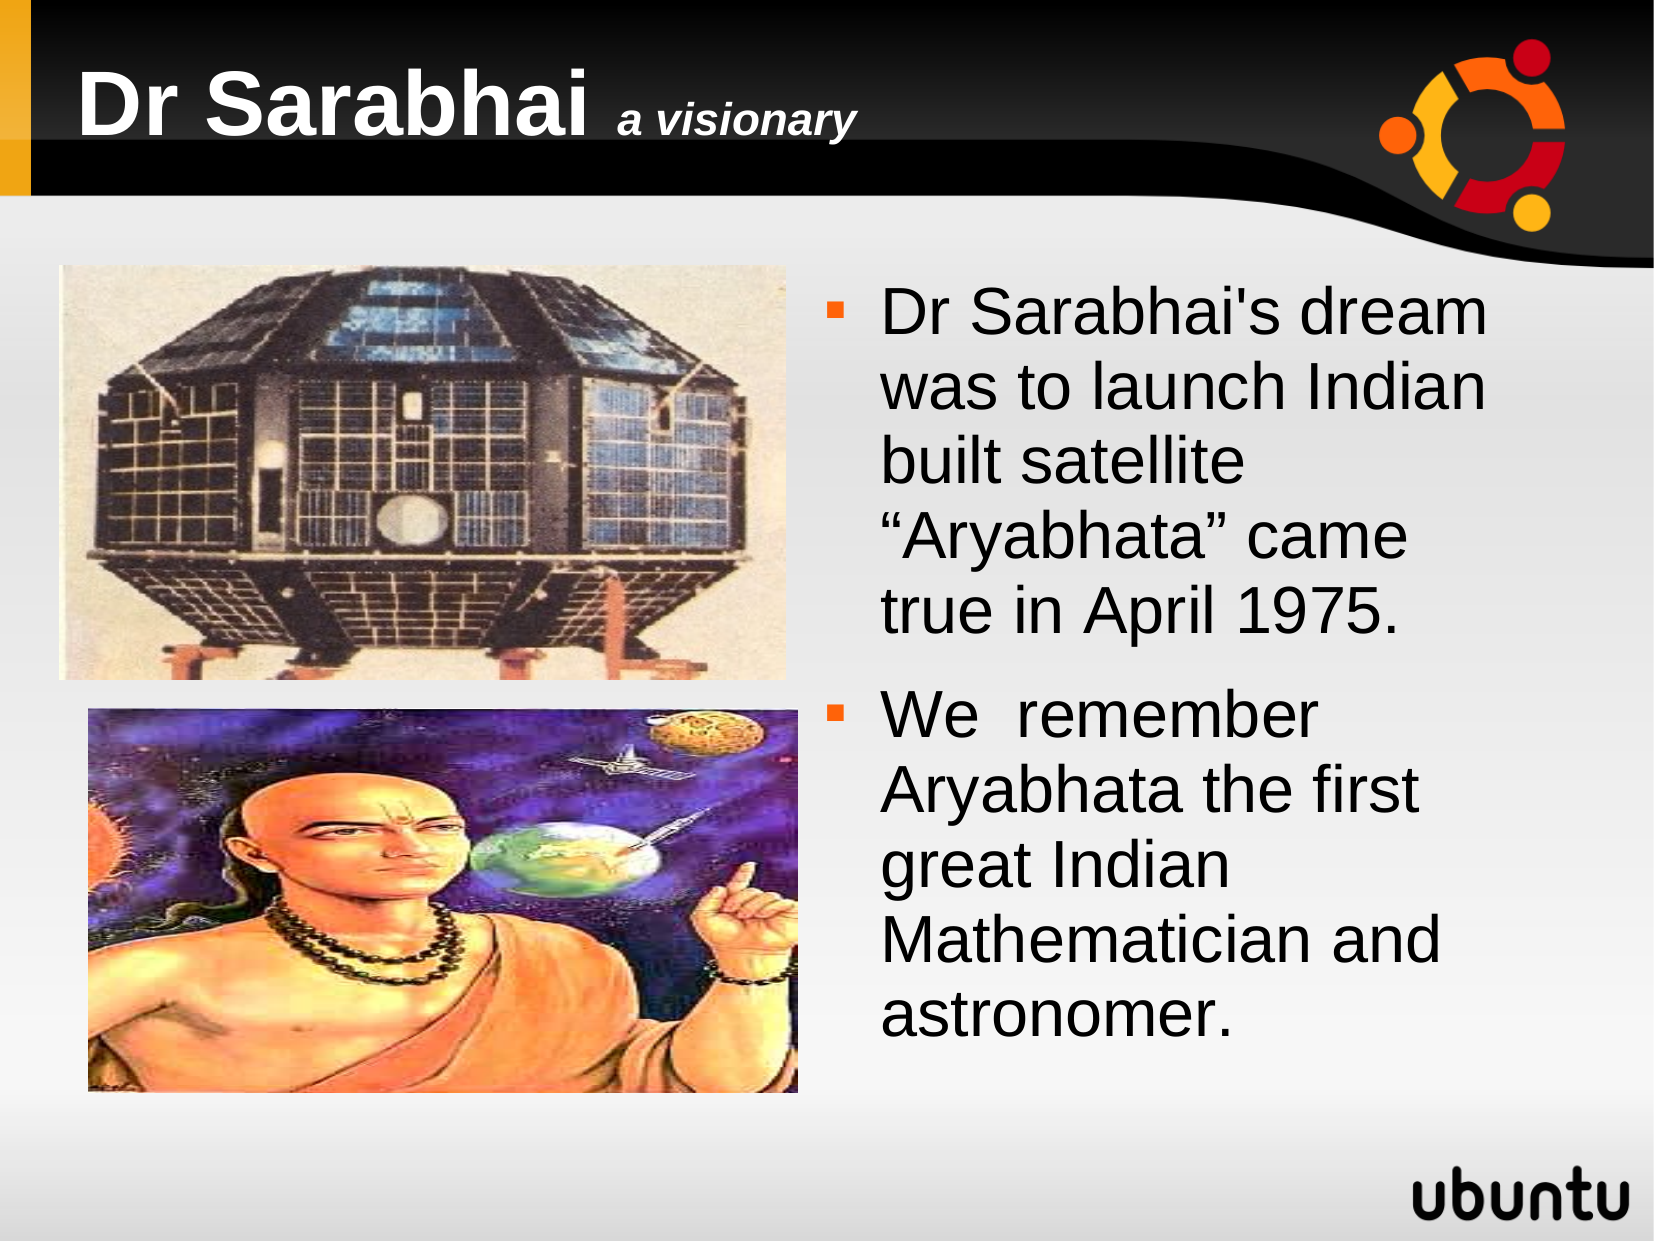

# Dr Sarabhai a visionary
Dr Sarabhai's dream was to launch Indian built satellite “Aryabhata” came true in April 1975.
We remember Aryabhata the first great Indian Mathematician and astronomer.